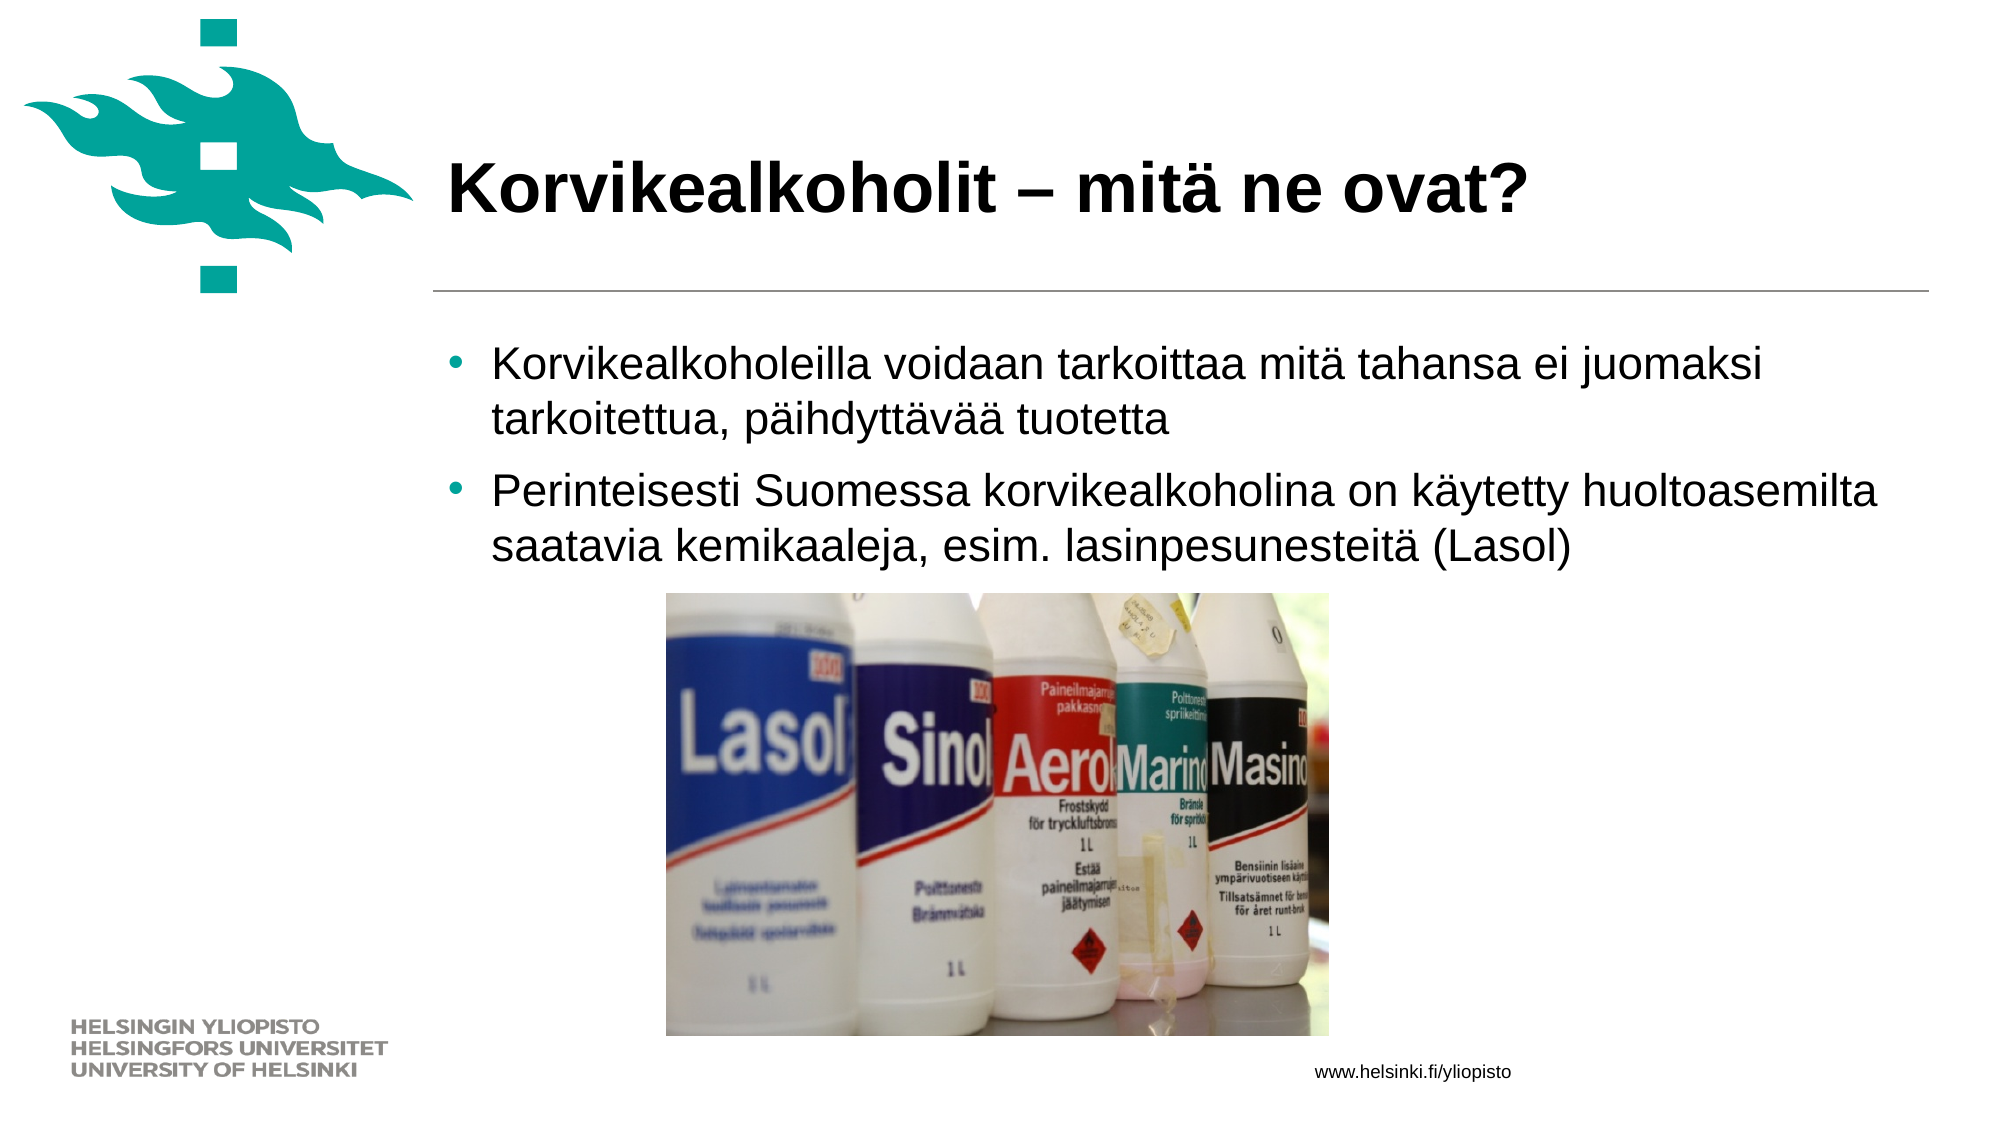

Korvikealkoholit – mitä ne ovat?
# Korvikealkoholeilla voidaan tarkoittaa mitä tahansa ei juomaksi tarkoitettua, päihdyttävää tuotetta
Perinteisesti Suomessa korvikealkoholina on käytetty huoltoasemilta saatavia kemikaaleja, esim. lasinpesunesteitä (Lasol)